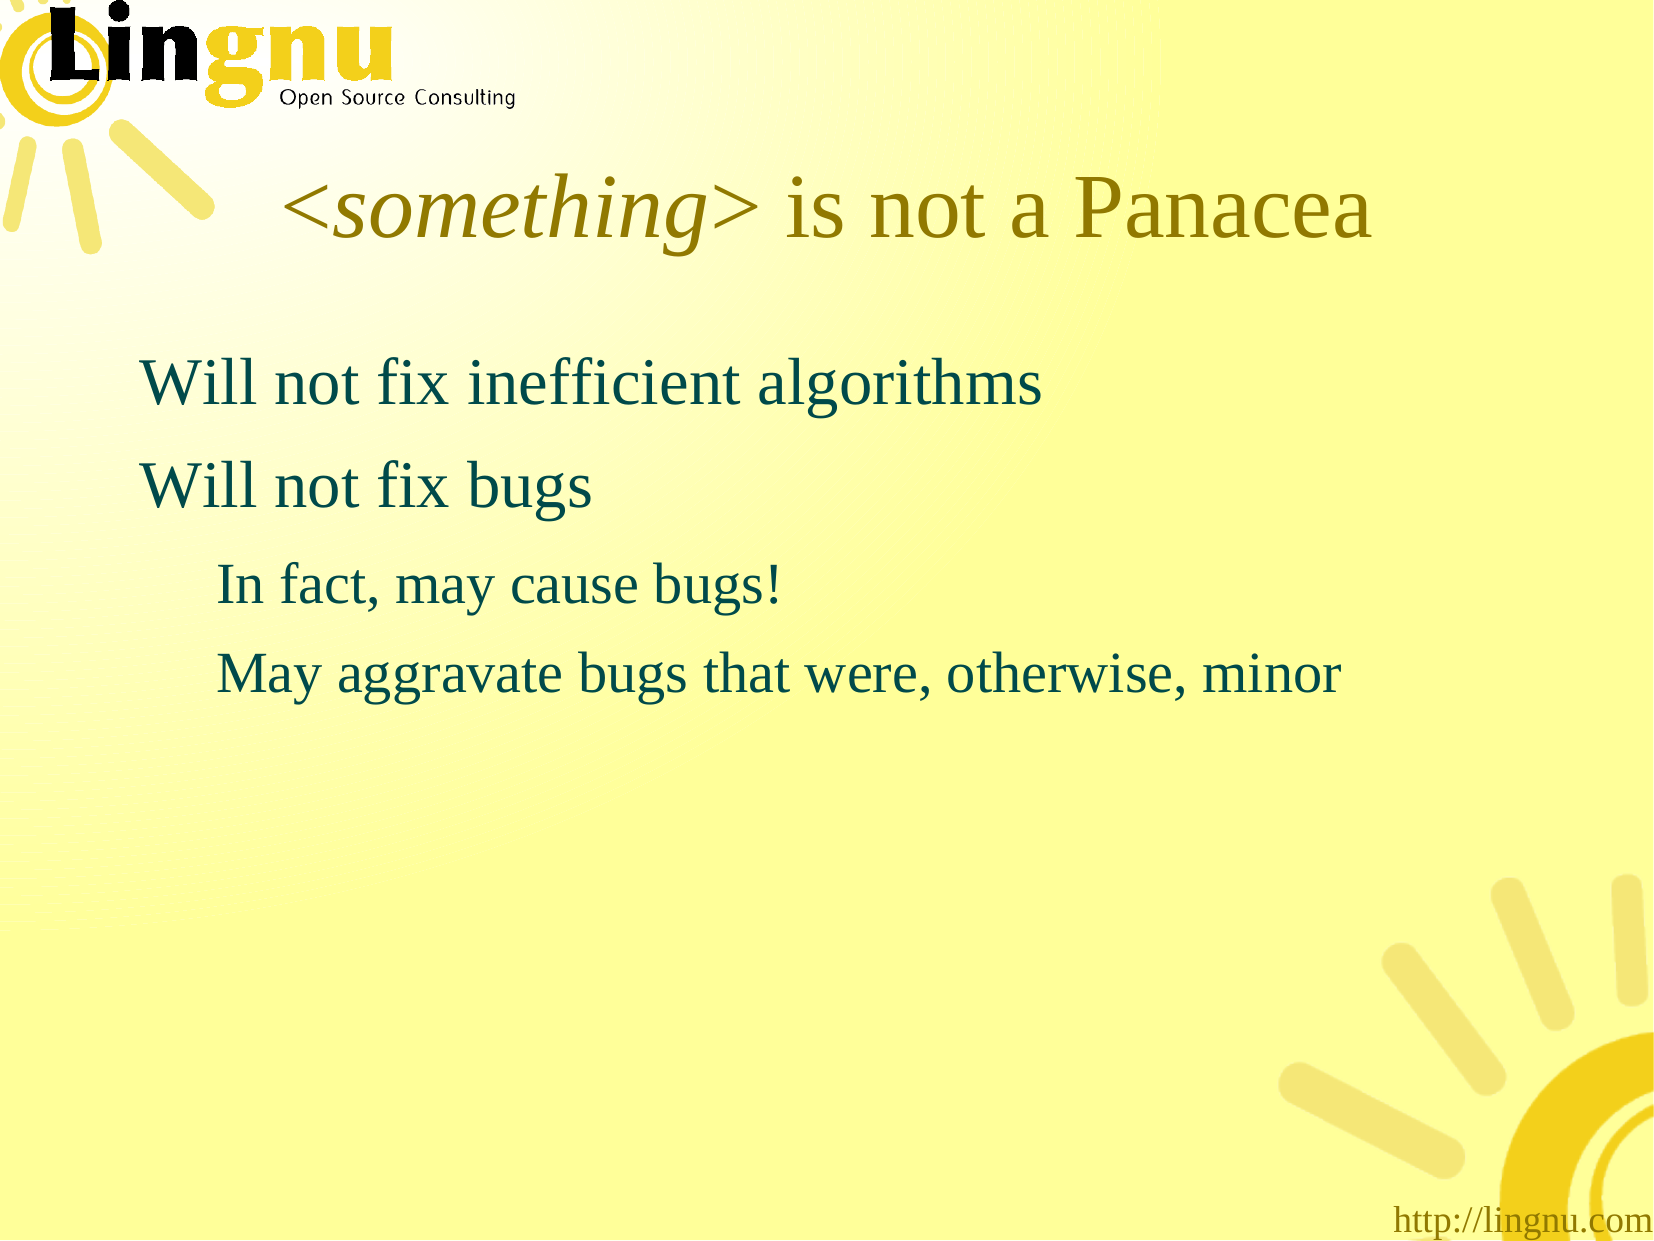

# <something> is not a Panacea
Will not fix inefficient algorithms
Will not fix bugs
In fact, may cause bugs!
May aggravate bugs that were, otherwise, minor